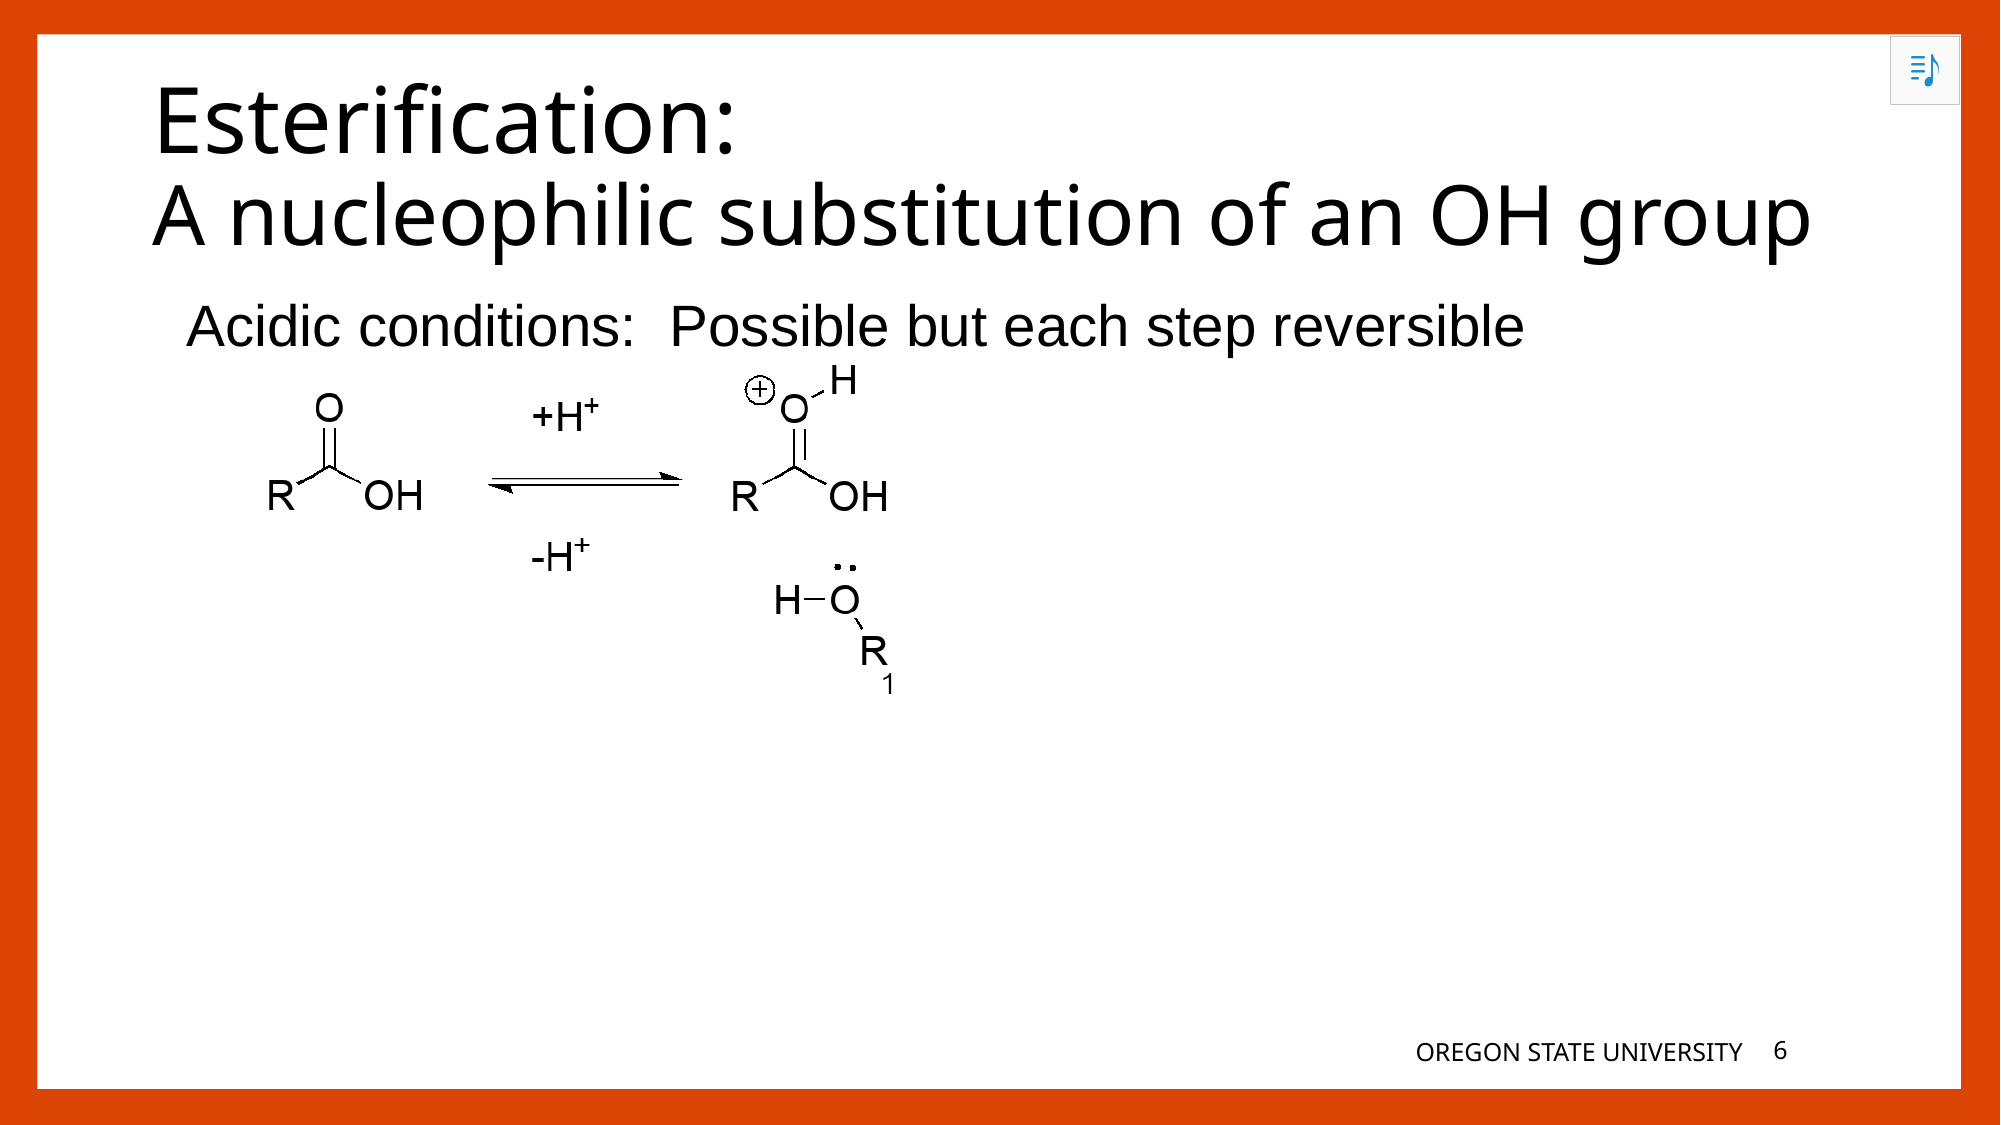

# Esterification: A nucleophilic substitution of an OH group
Acidic conditions: Possible but each step reversible
OREGON STATE UNIVERSITY